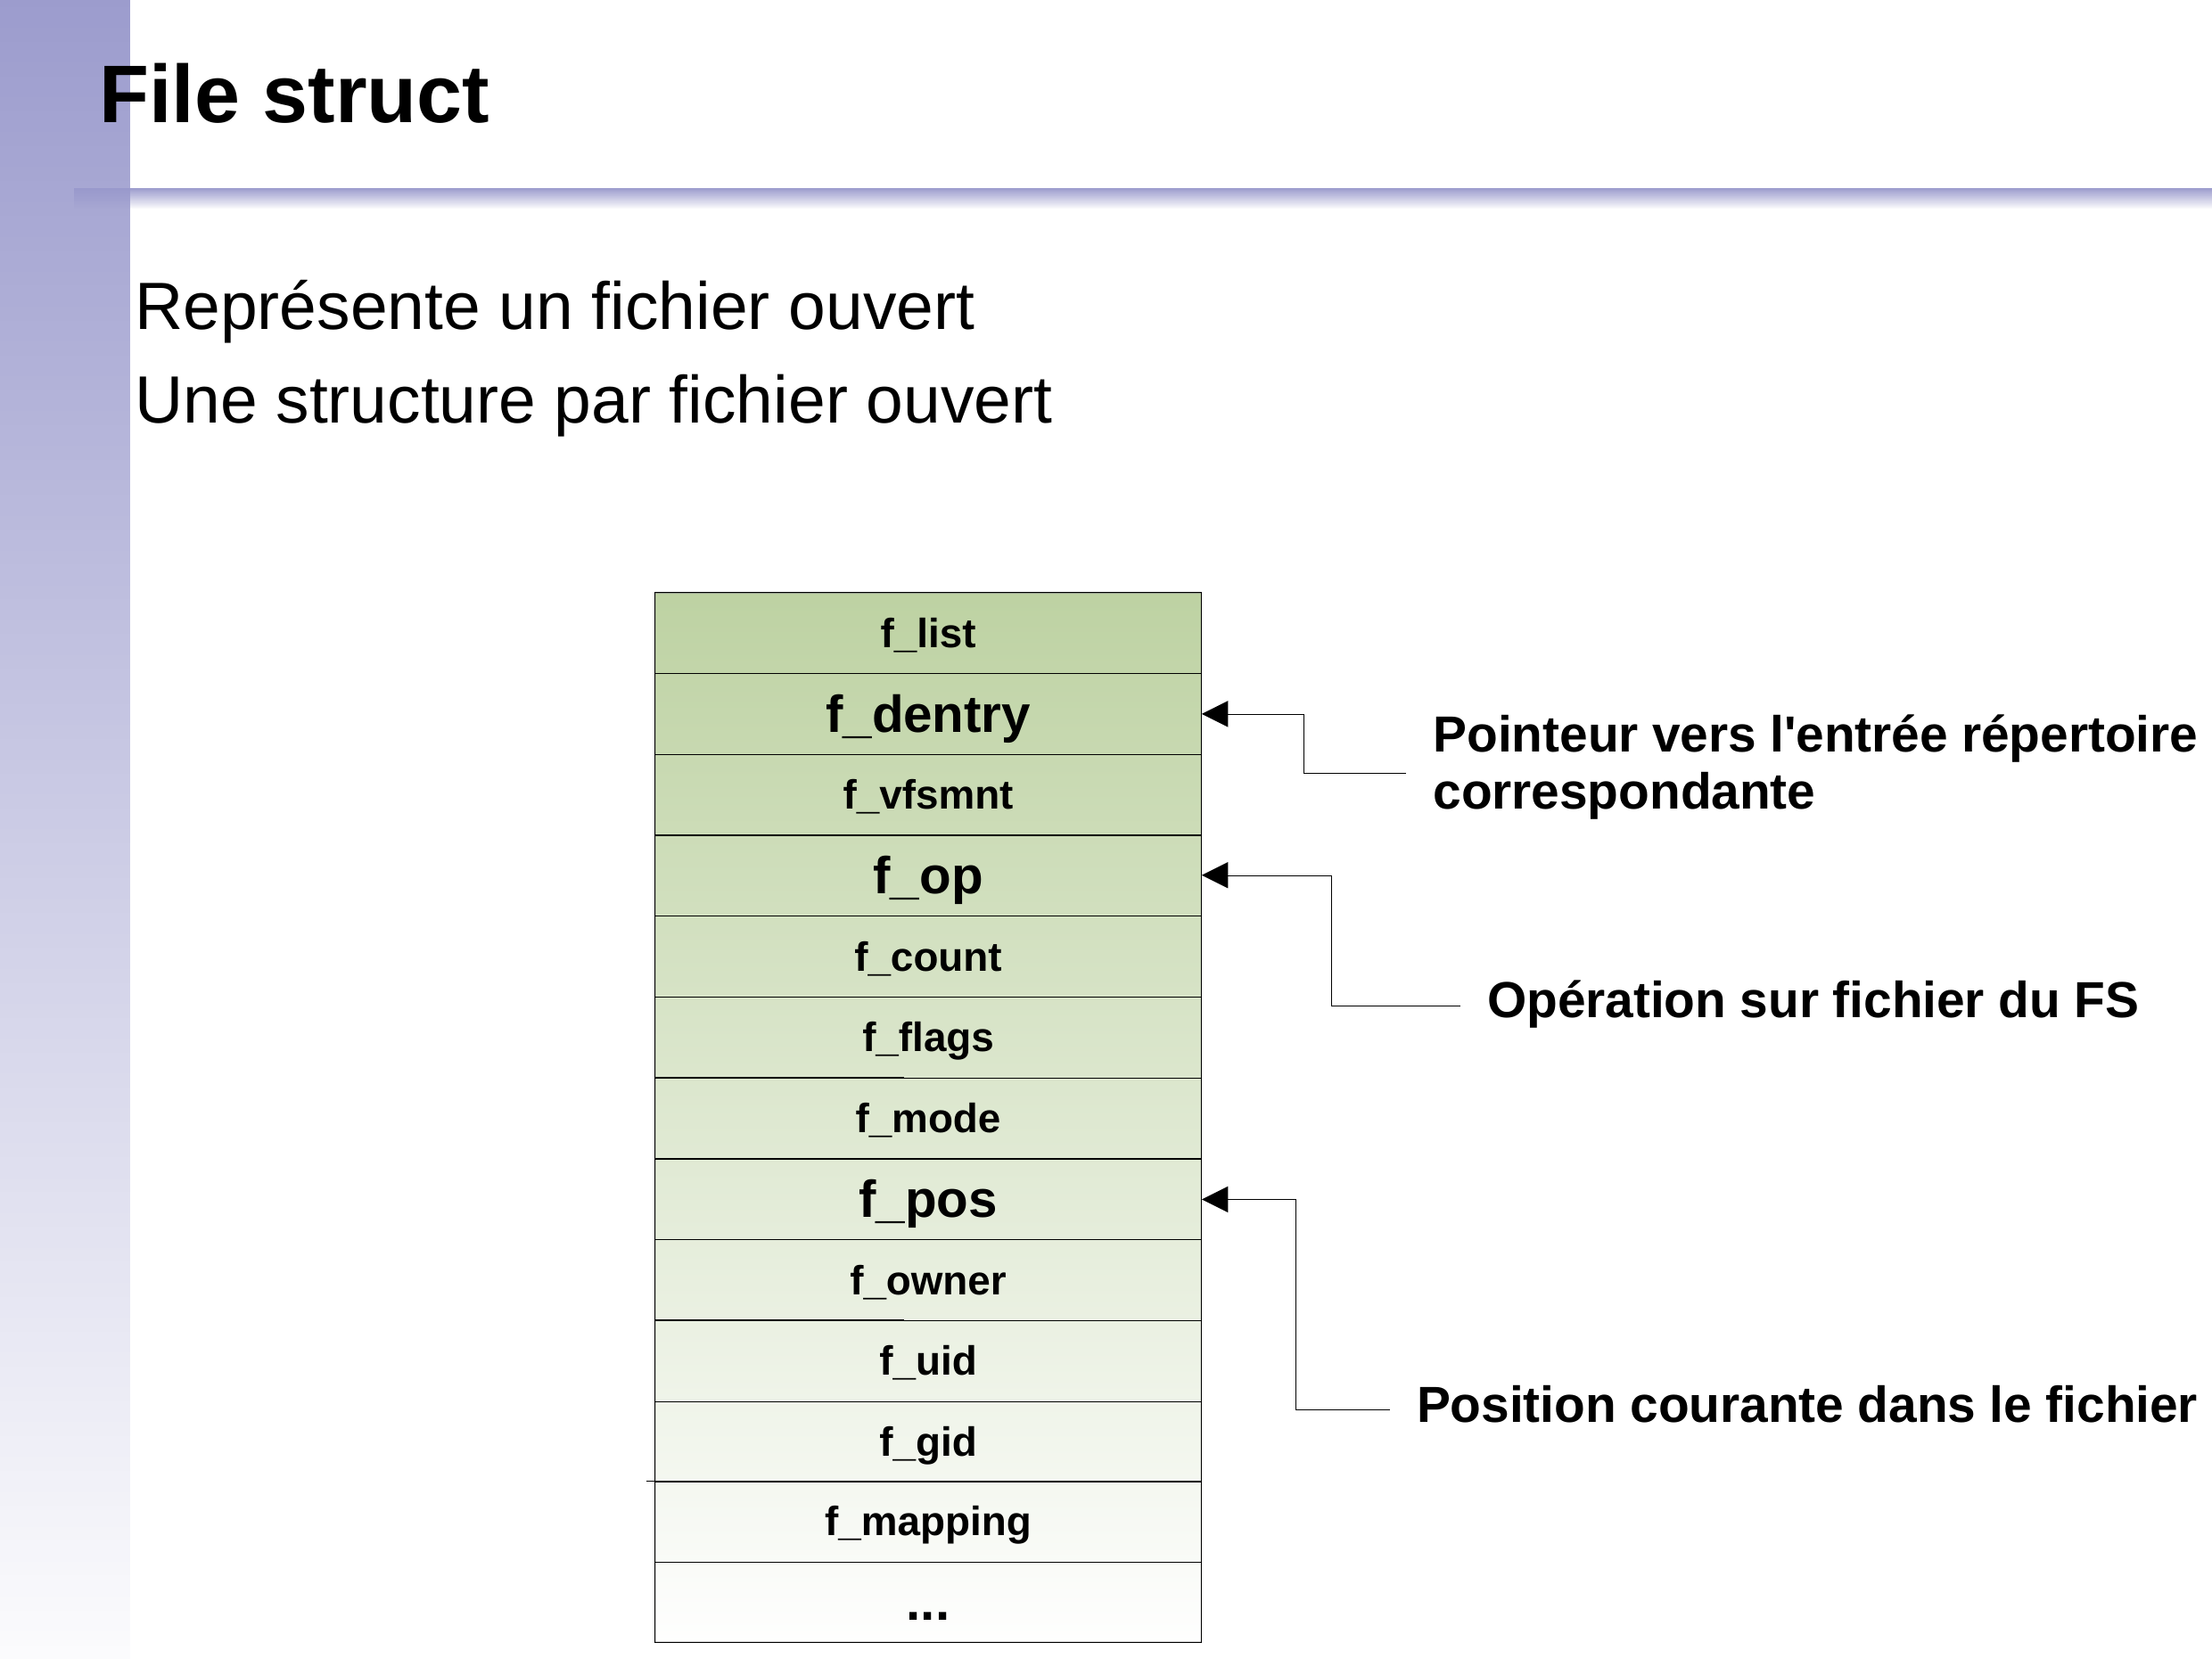

# File struct
Représente un fichier ouvert
Une structure par fichier ouvert
f_list
f_dentry
 Pointeur vers l'entrée répertoire
 correspondante
f_vfsmnt
f_op
f_count
 Opération sur fichier du FS
f_flags
f_mode
f_pos
f_owner
f_uid
 Position courante dans le fichier
f_gid
f_mapping
...